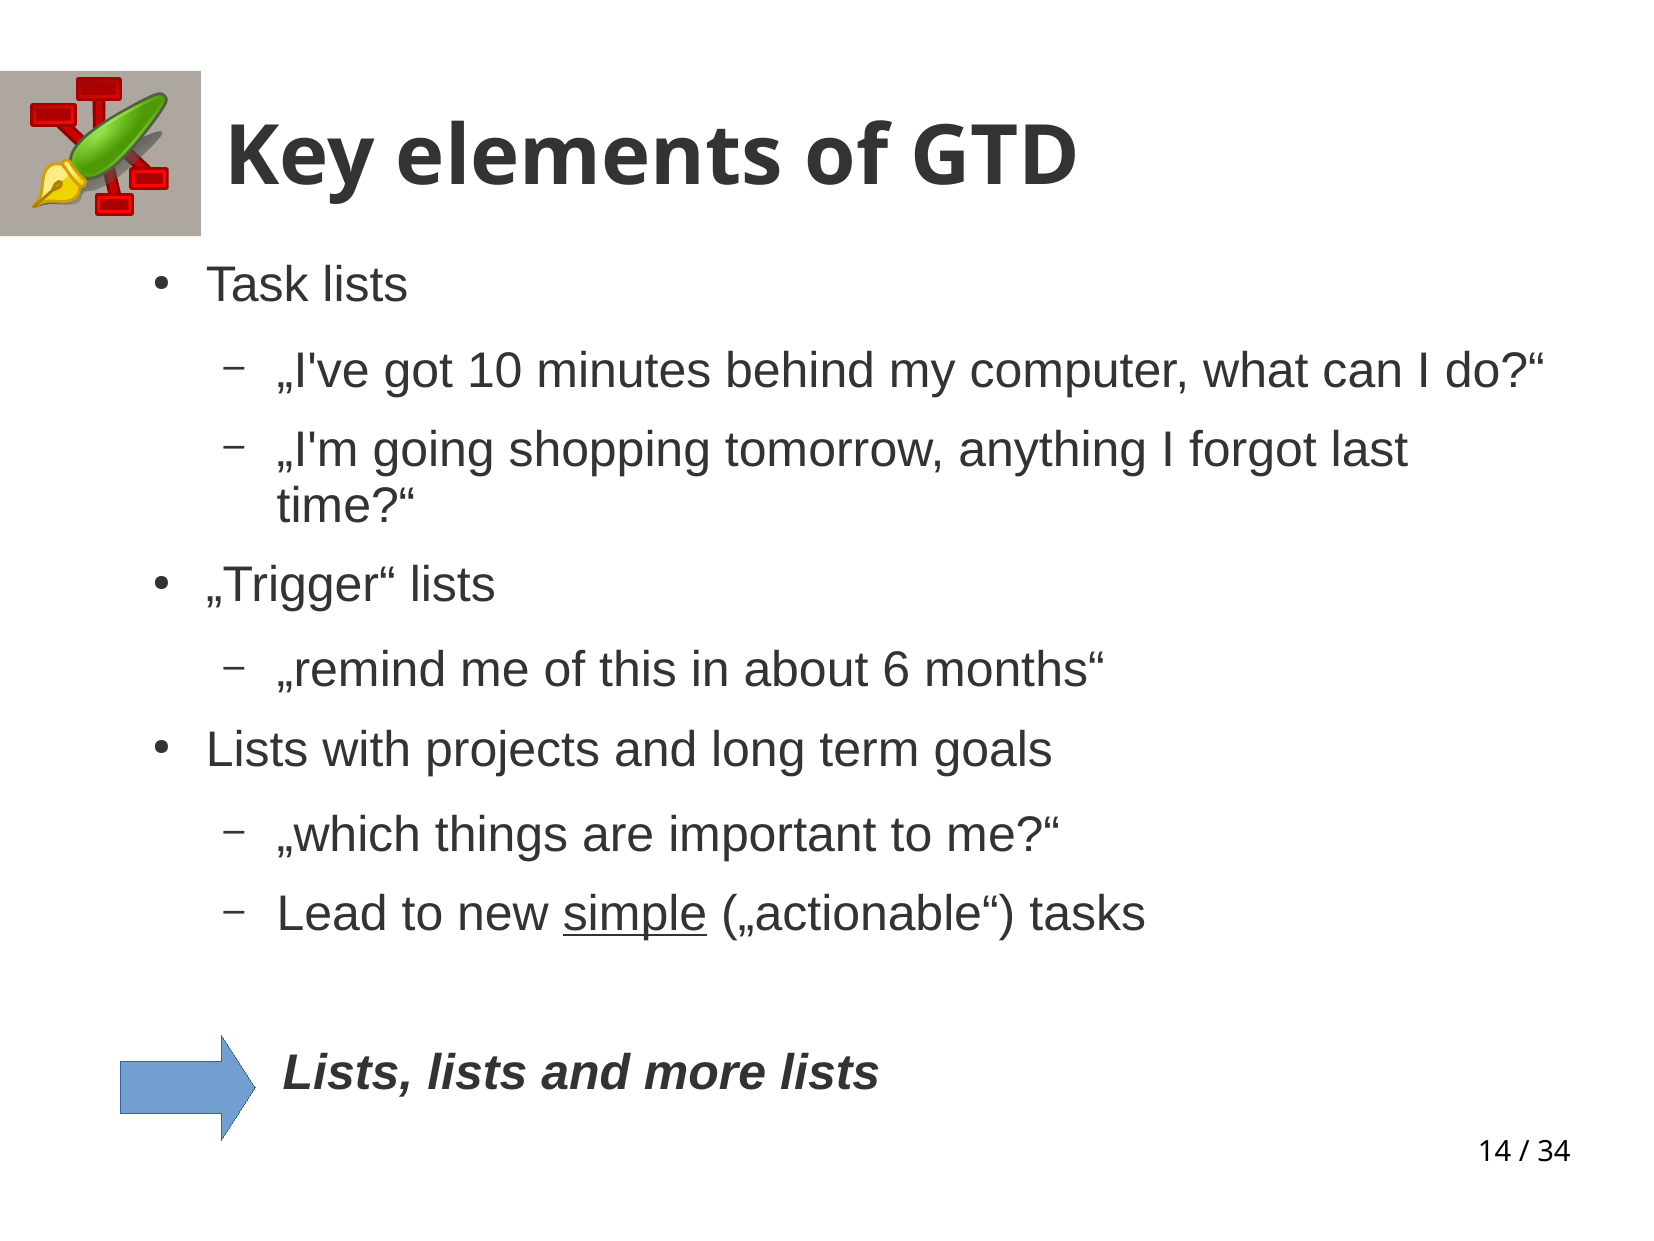

# Key elements of GTD
Task lists
„I've got 10 minutes behind my computer, what can I do?“
„I'm going shopping tomorrow, anything I forgot last time?“
„Trigger“ lists
„remind me of this in about 6 months“
Lists with projects and long term goals
„which things are important to me?“
Lead to new simple („actionable“) tasks
 		Lists, lists and more lists
14